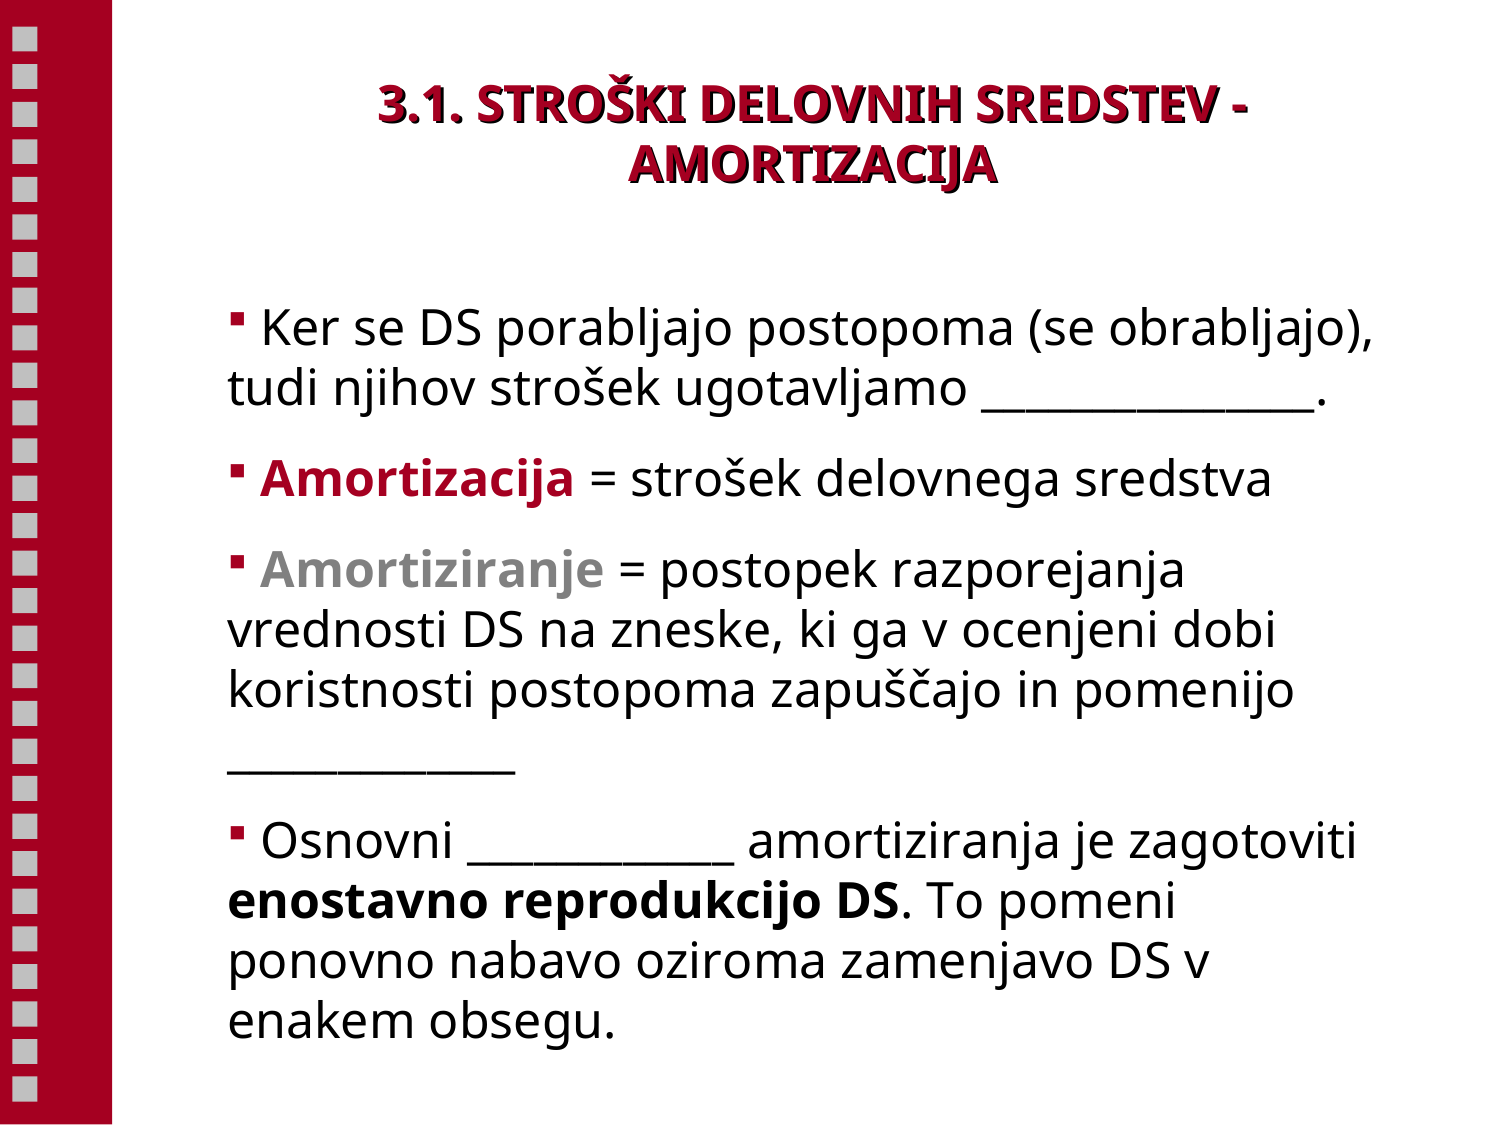

# 3.1. STROŠKI DELOVNIH SREDSTEV - AMORTIZACIJA
 Ker se DS porabljajo postopoma (se obrabljajo), tudi njihov strošek ugotavljamo _______________.
 Amortizacija = strošek delovnega sredstva
 Amortiziranje = postopek razporejanja vrednosti DS na zneske, ki ga v ocenjeni dobi koristnosti postopoma zapuščajo in pomenijo _____________
 Osnovni ____________ amortiziranja je zagotoviti enostavno reprodukcijo DS. To pomeni ponovno nabavo oziroma zamenjavo DS v enakem obsegu.